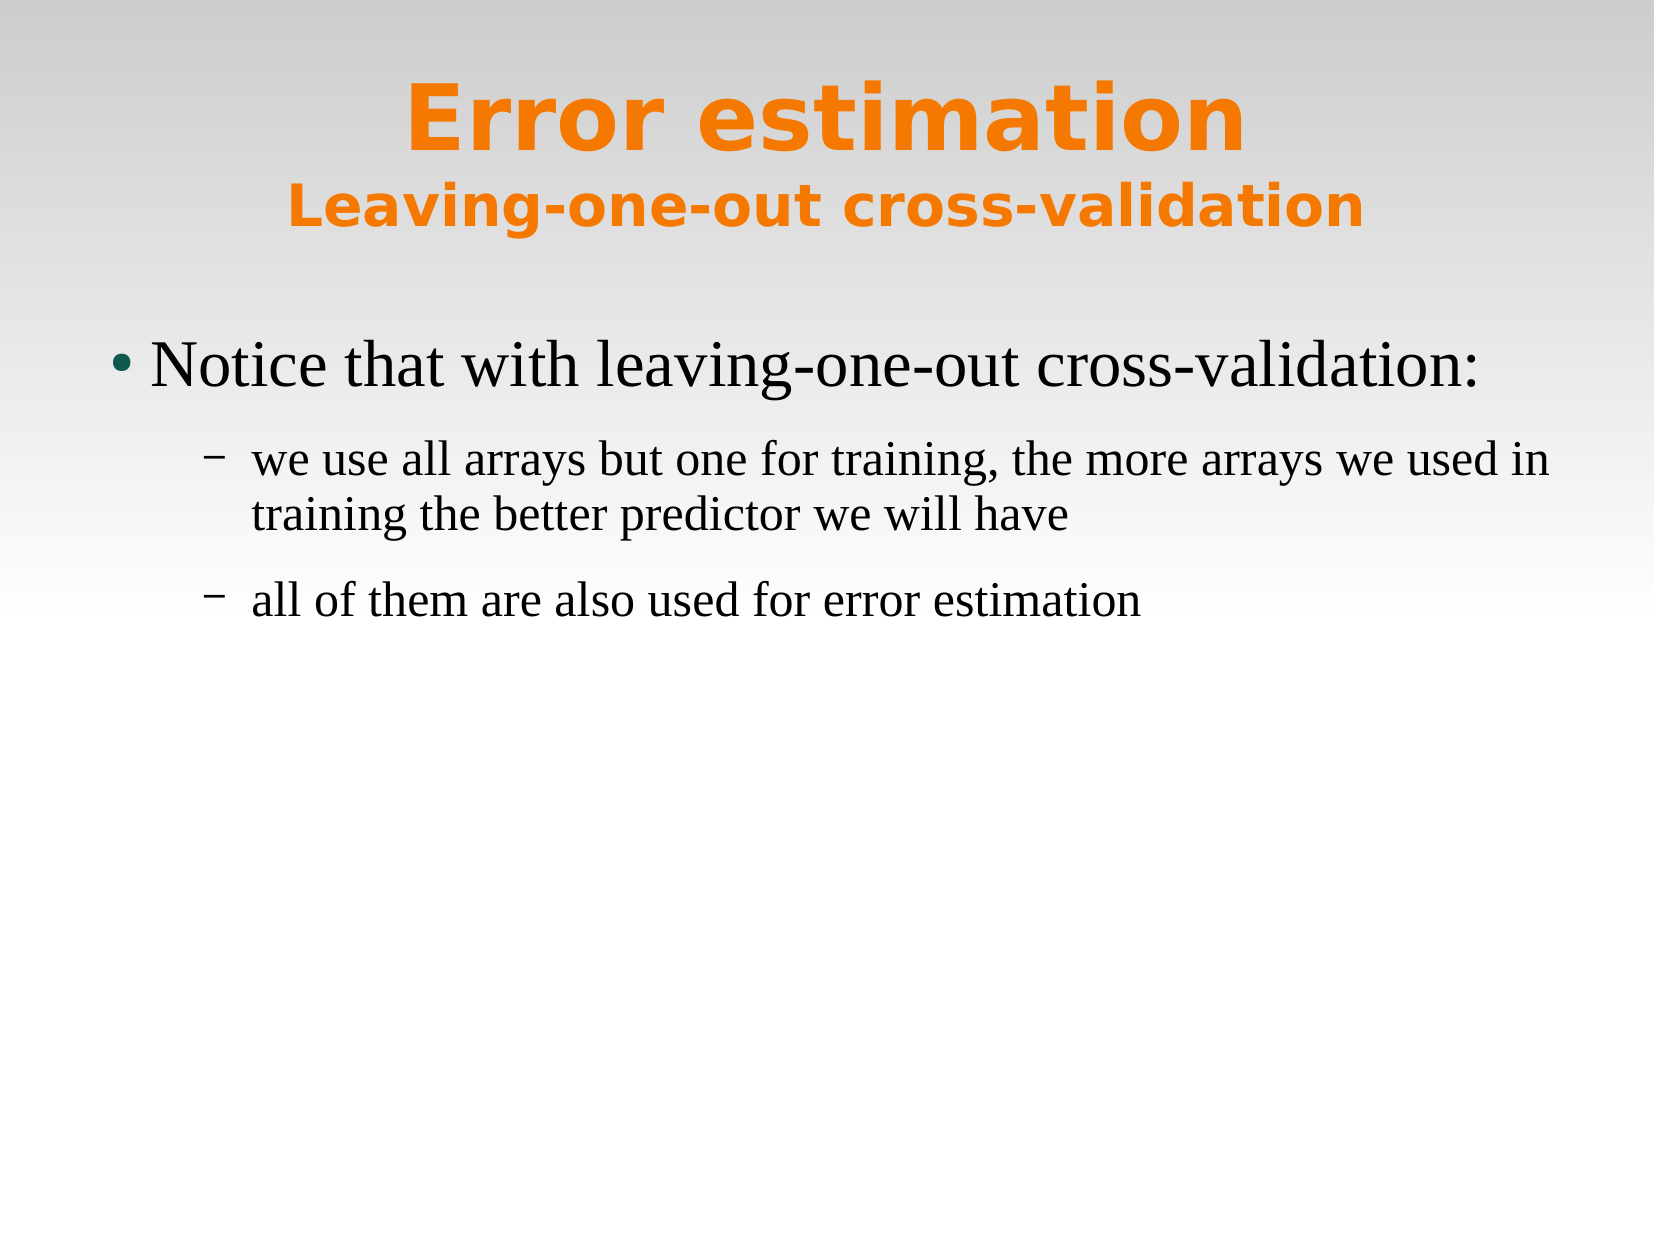

# Error estimation Leaving-one-out cross-validation
 Notice that with leaving-one-out cross-validation:
we use all arrays but one for training, the more arrays we used in training the better predictor we will have
all of them are also used for error estimation